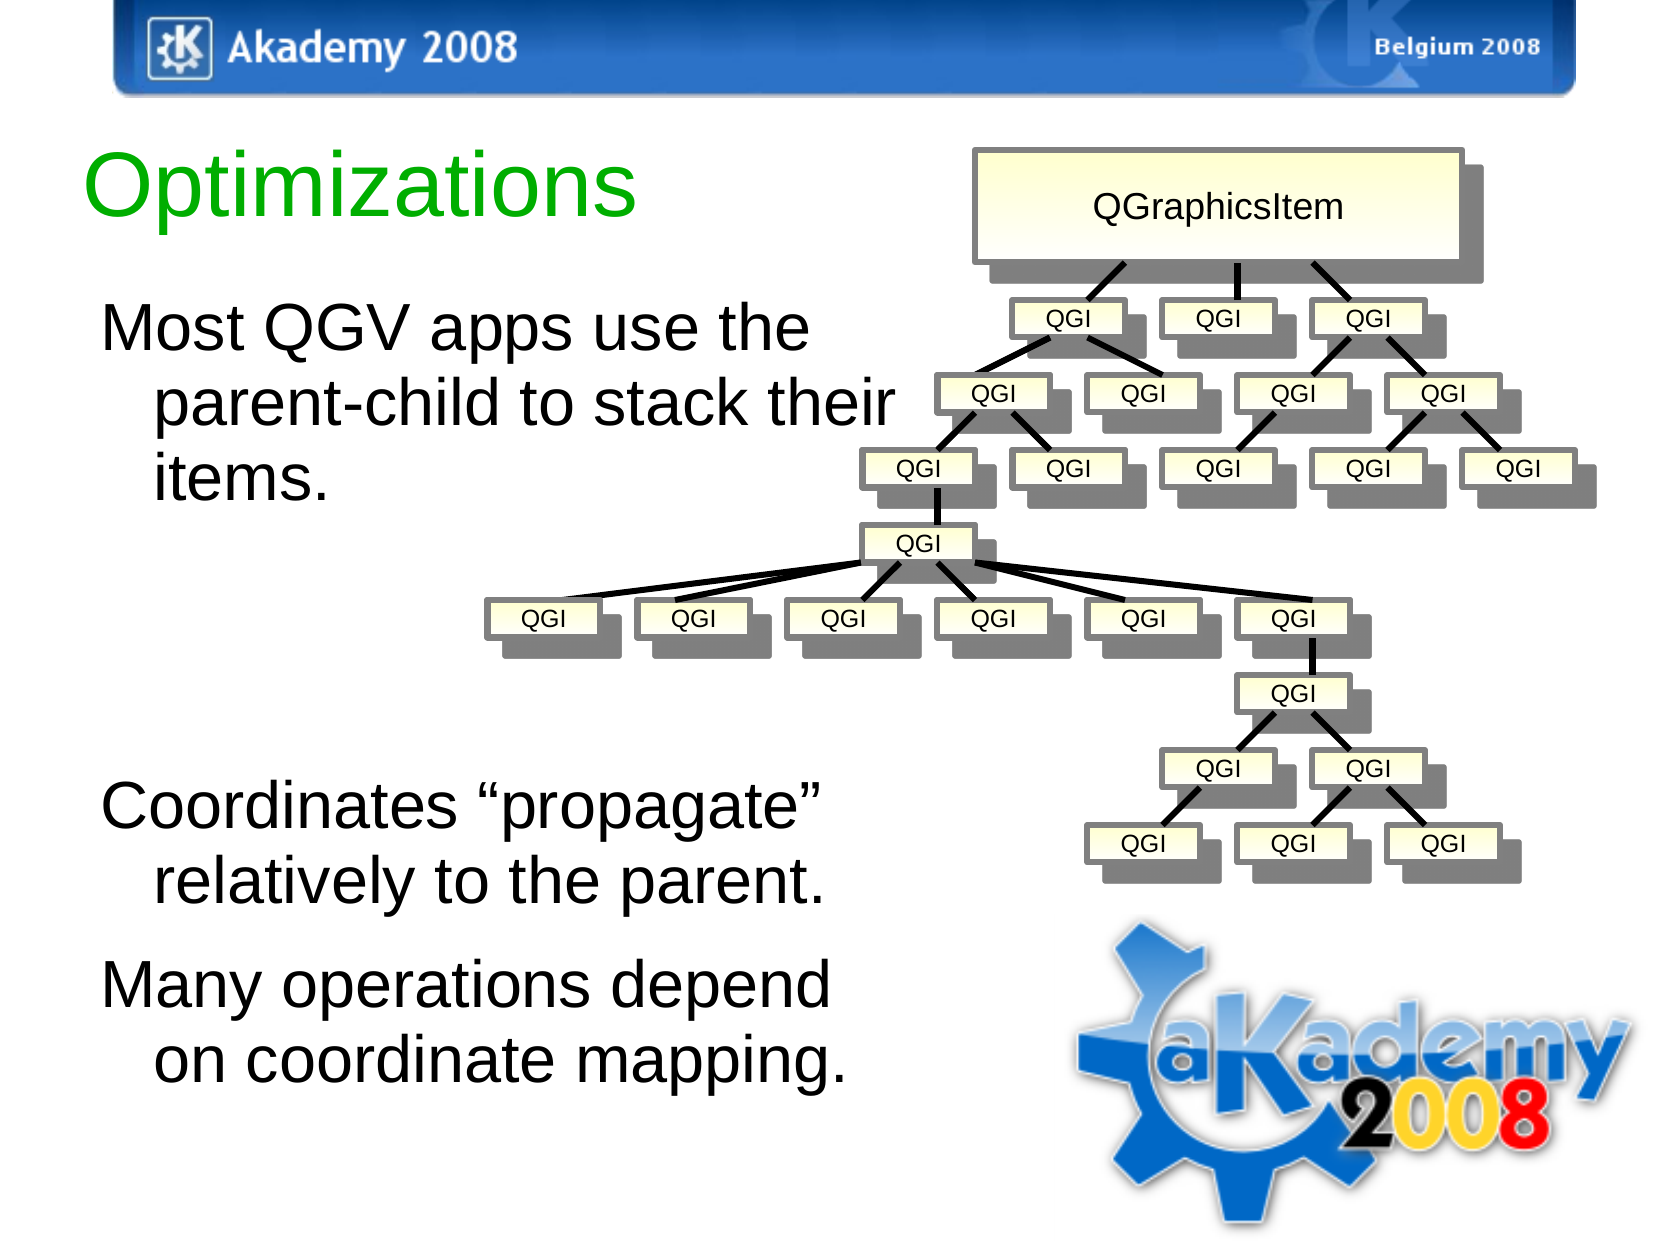

Optimizations
QGraphicsItem
# Most QGV apps use the parent-child to stack their items.
Coordinates “propagate” relatively to the parent.
Many operations depend on coordinate mapping.
QGI
QGI
QGI
QGI
QGI
QGI
QGI
QGI
QGI
QGI
QGI
QGI
QGI
QGI
QGI
QGI
QGI
QGI
QGI
QGI
QGI
QGI
QGI
QGI
QGI
QGI
QGI
QGI
QGI
QGI
QGI
QGI
QGI
QGI
QGI